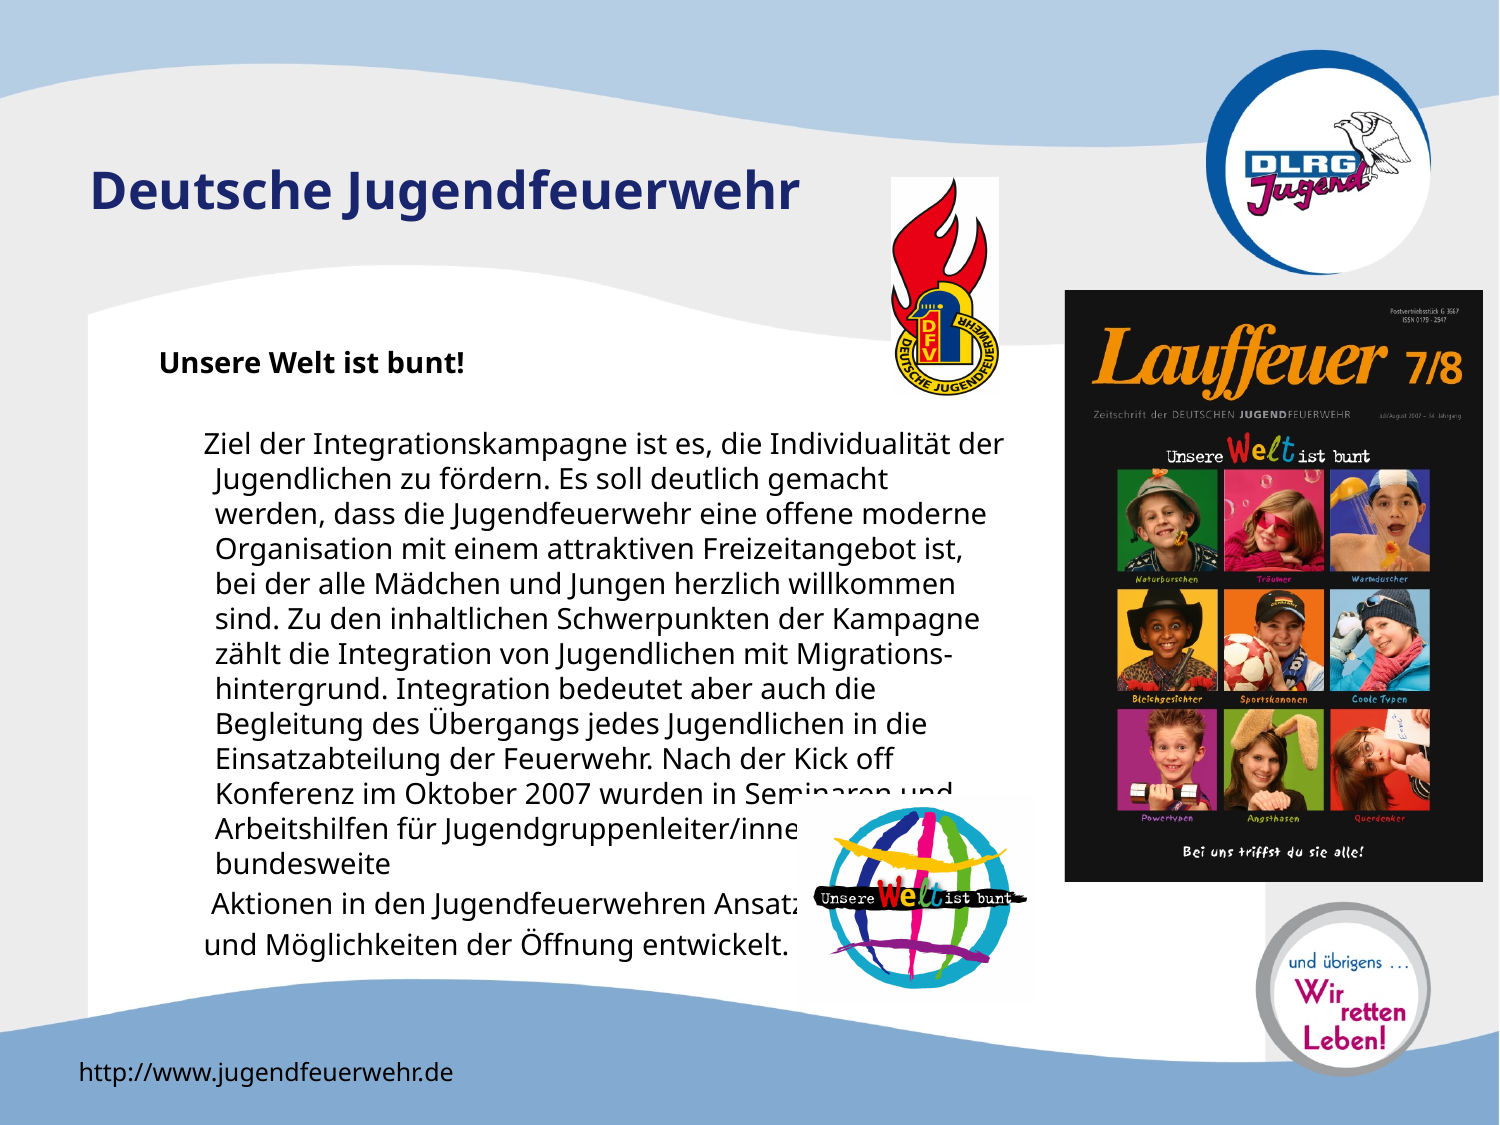

# Deutsche Jugendfeuerwehr
Unsere Welt ist bunt!
 Ziel der Integrationskampagne ist es, die Individualität der Jugendlichen zu fördern. Es soll deutlich gemacht werden, dass die Jugendfeuerwehr eine offene moderne Organisation mit einem attraktiven Freizeitangebot ist, bei der alle Mädchen und Jungen herzlich willkommen sind. Zu den inhaltlichen Schwerpunkten der Kampagne zählt die Integration von Jugendlichen mit Migrations-hintergrund. Integration bedeutet aber auch die Begleitung des Übergangs jedes Jugendlichen in die Einsatzabteilung der Feuerwehr. Nach der Kick off Konferenz im Oktober 2007 wurden in Seminaren und Arbeitshilfen für Jugendgruppenleiter/innen sowie bundesweite
 Aktionen in den Jugendfeuerwehren Ansatzpunkte
 und Möglichkeiten der Öffnung entwickelt.
http://www.jugendfeuerwehr.de